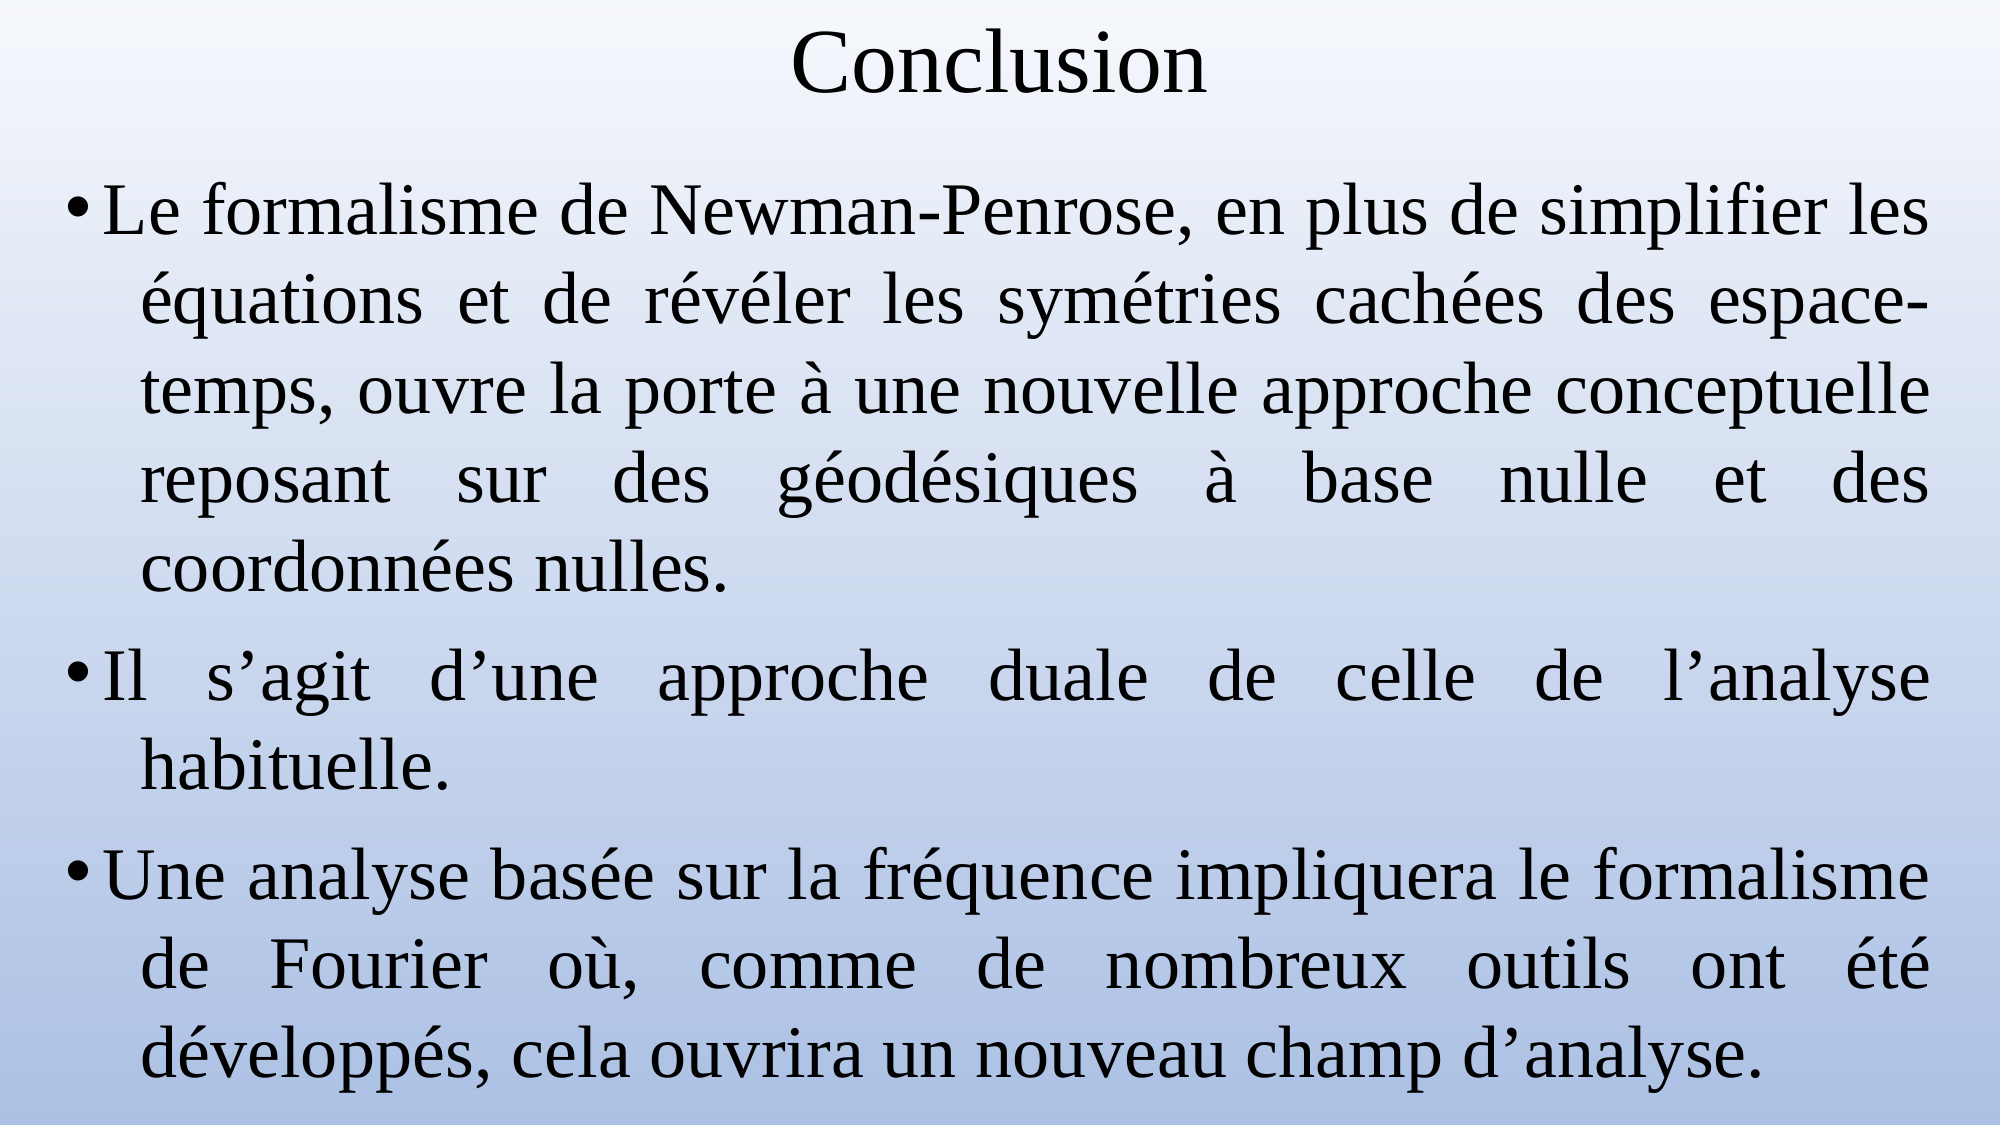

# Conclusion
Le formalisme de Newman-Penrose, en plus de simplifier les équations et de révéler les symétries cachées des espace-temps, ouvre la porte à une nouvelle approche conceptuelle reposant sur des géodésiques à base nulle et des coordonnées nulles.
Il s’agit d’une approche duale de celle de l’analyse habituelle.
Une analyse basée sur la fréquence impliquera le formalisme de Fourier où, comme de nombreux outils ont été développés, cela ouvrira un nouveau champ d’analyse.